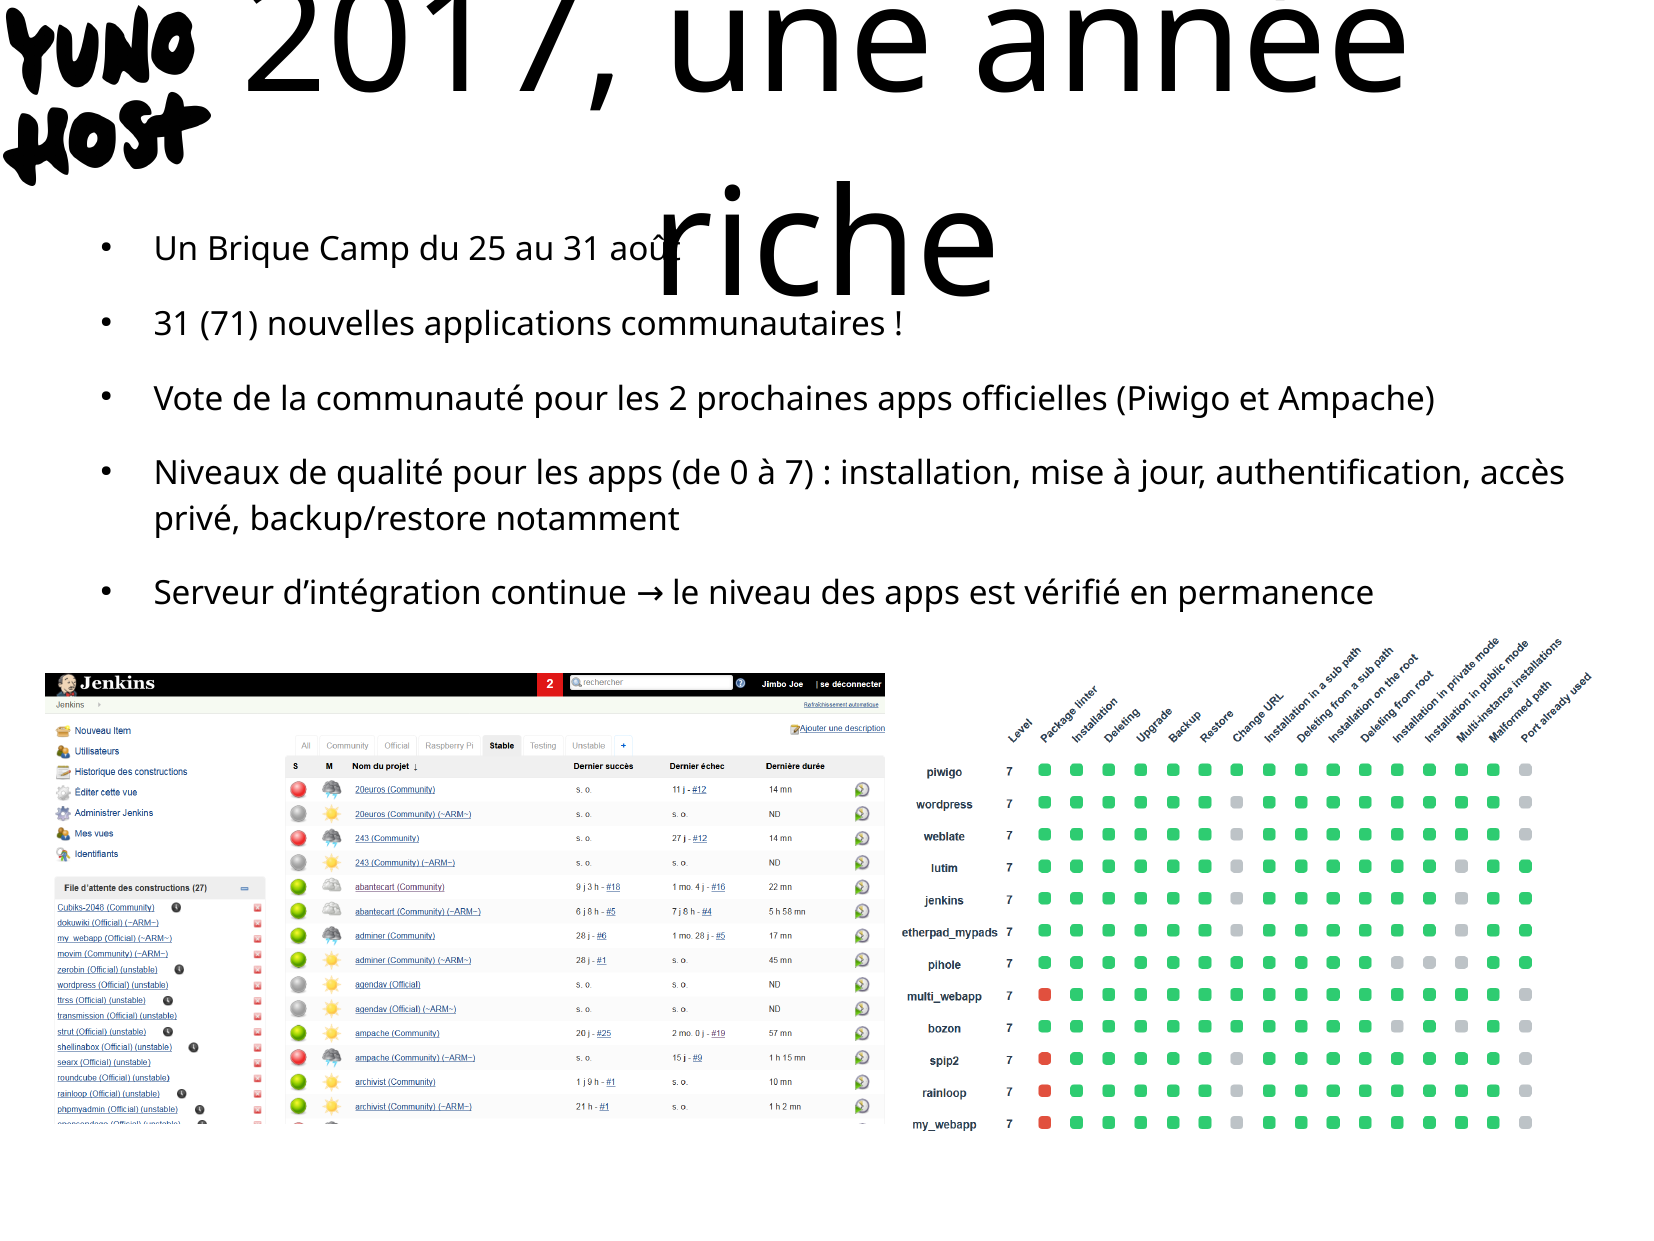

# 2017, une année riche
Un Brique Camp du 25 au 31 août
31 (71) nouvelles applications communautaires !
Vote de la communauté pour les 2 prochaines apps officielles (Piwigo et Ampache)
Niveaux de qualité pour les apps (de 0 à 7) : installation, mise à jour, authentification, accès privé, backup/restore notamment
Serveur d’intégration continue → le niveau des apps est vérifié en permanence